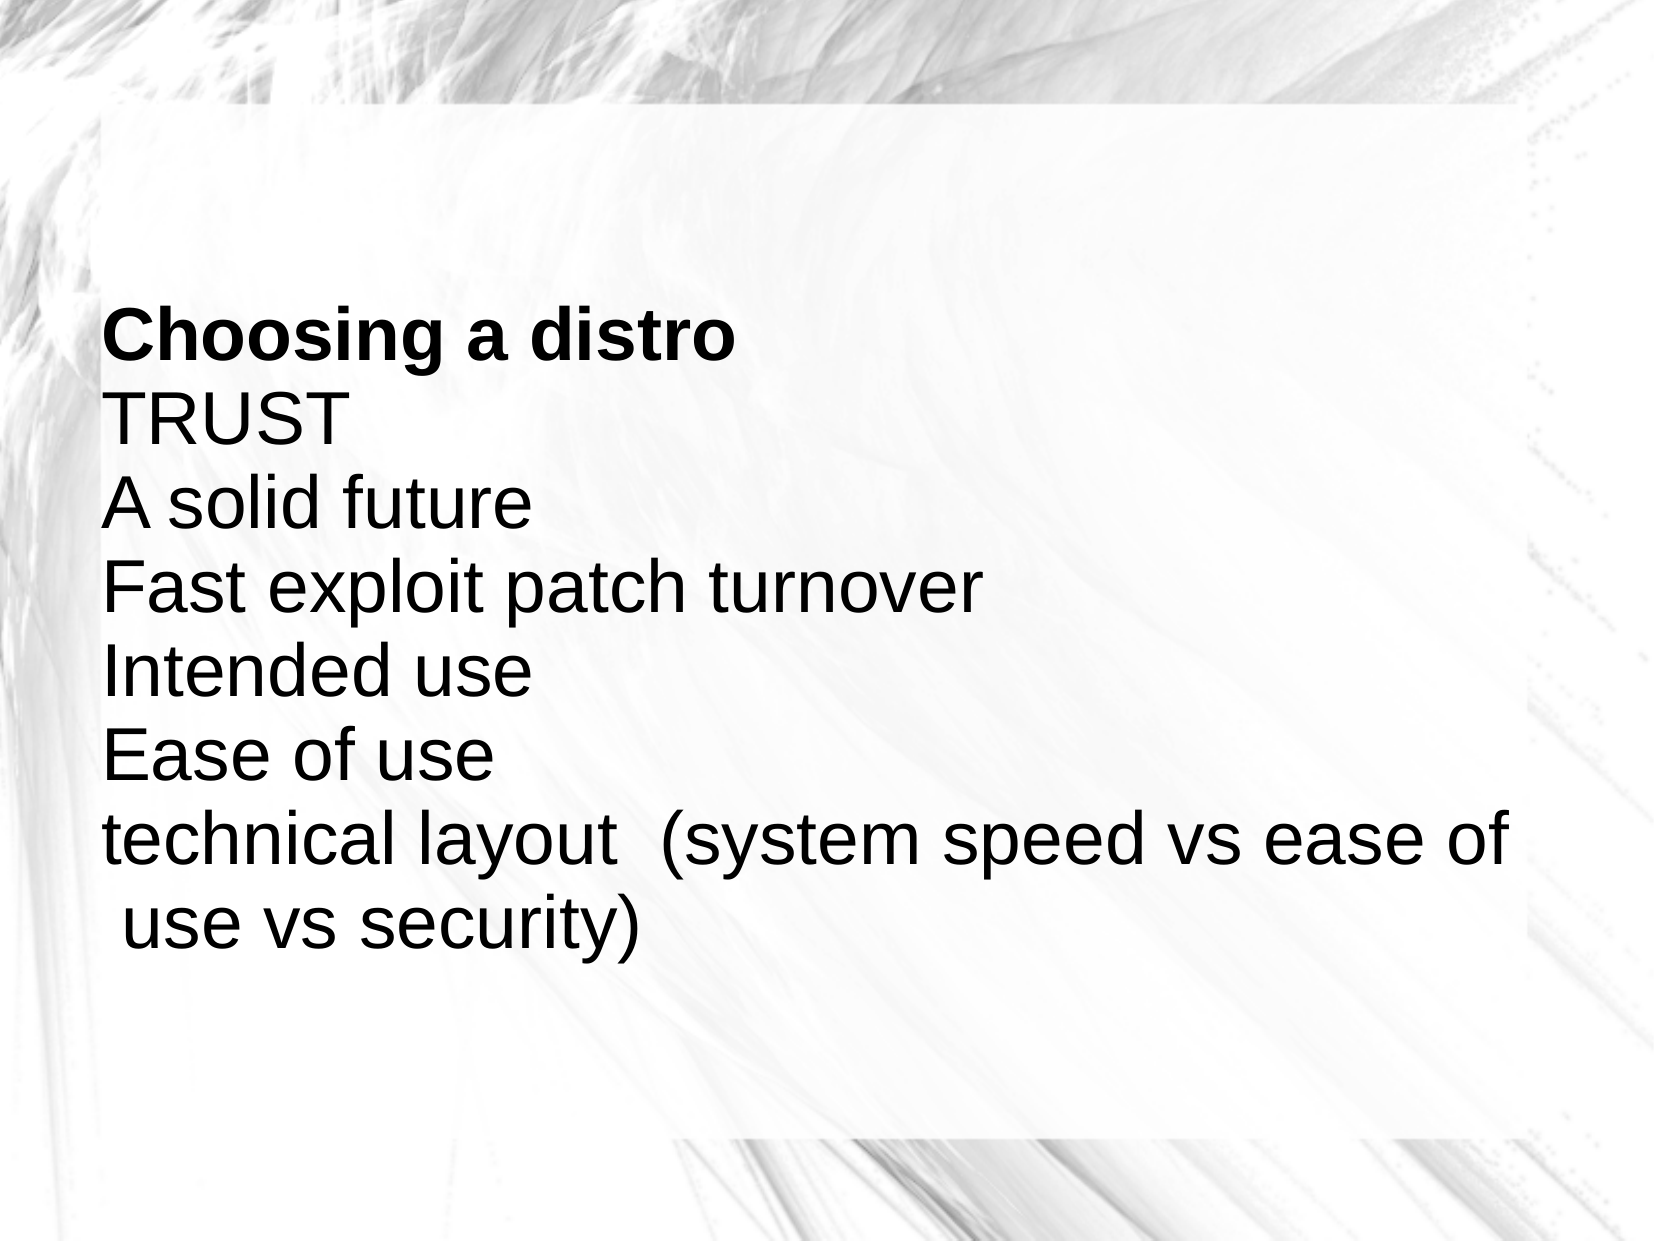

Choosing a distro
TRUST
A solid future
Fast exploit patch turnover
Intended use
Ease of use
technical layout (system speed vs ease of
 use vs security)